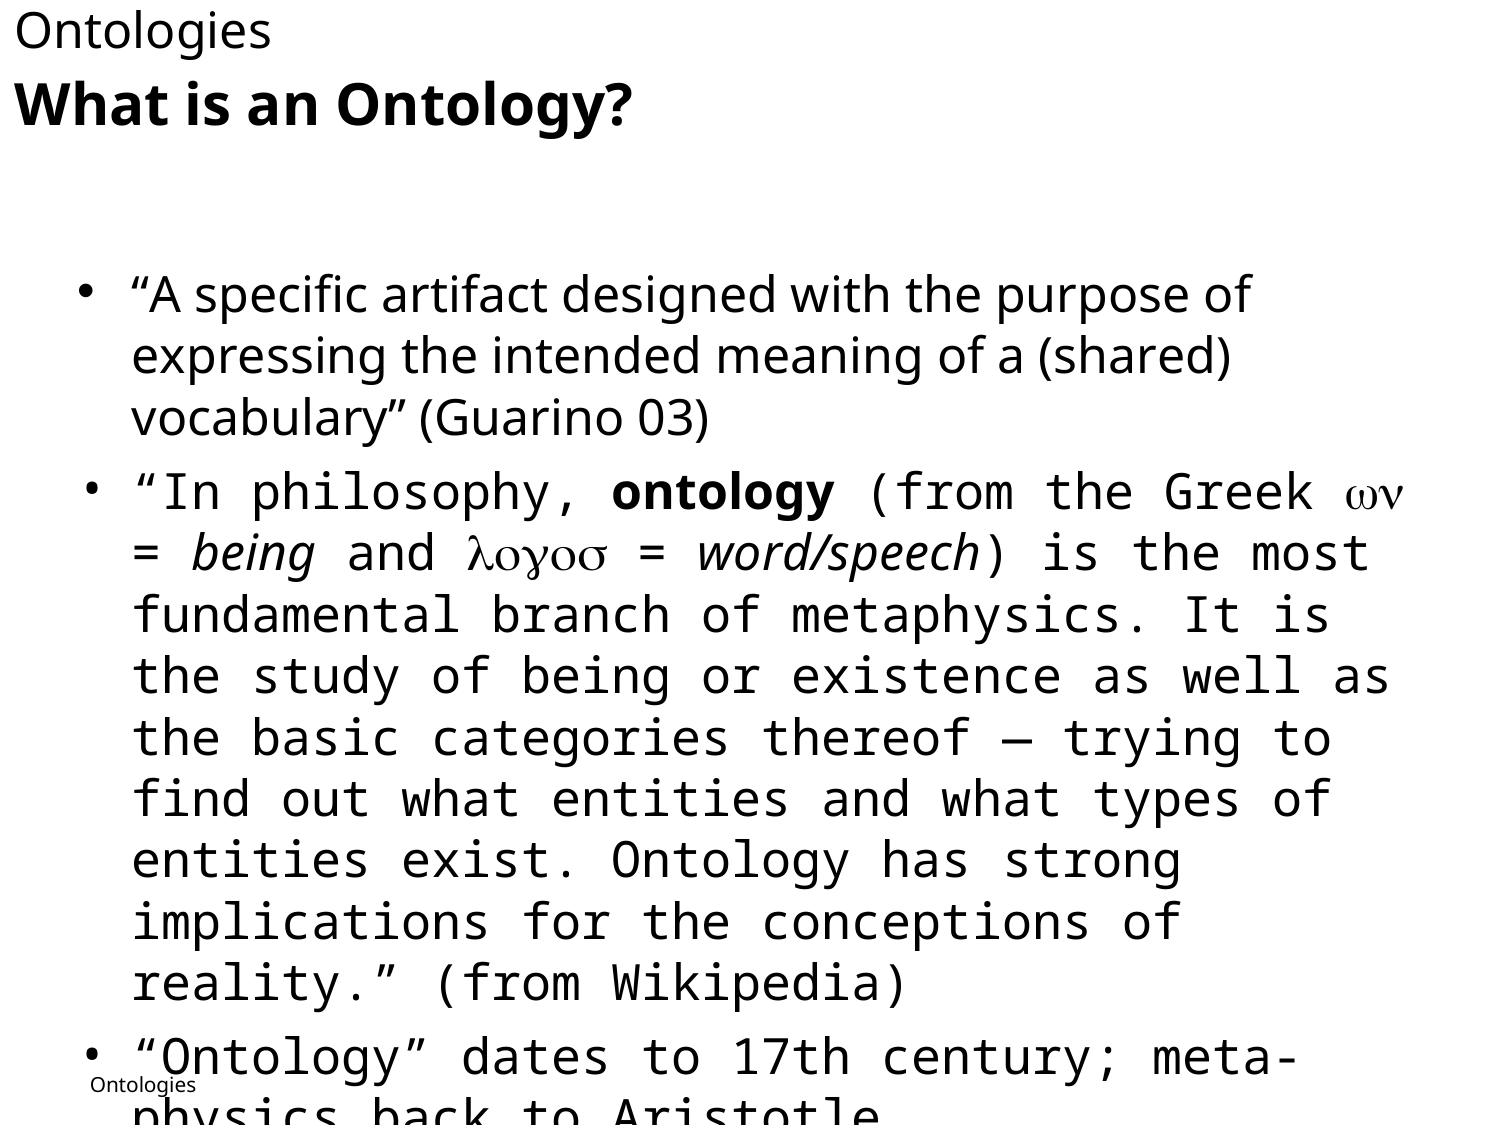

Ontologies
What is an Ontology?
# “A specific artifact designed with the purpose of expressing the intended meaning of a (shared) vocabulary” (Guarino 03)
“In philosophy, ontology (from the Greek  = being and  = word/speech) is the most fundamental branch of metaphysics. It is the study of being or existence as well as the basic categories thereof — trying to find out what entities and what types of entities exist. Ontology has strong implications for the conceptions of reality.” (from Wikipedia)
“Ontology” dates to 17th century; meta-physics back to Aristotle